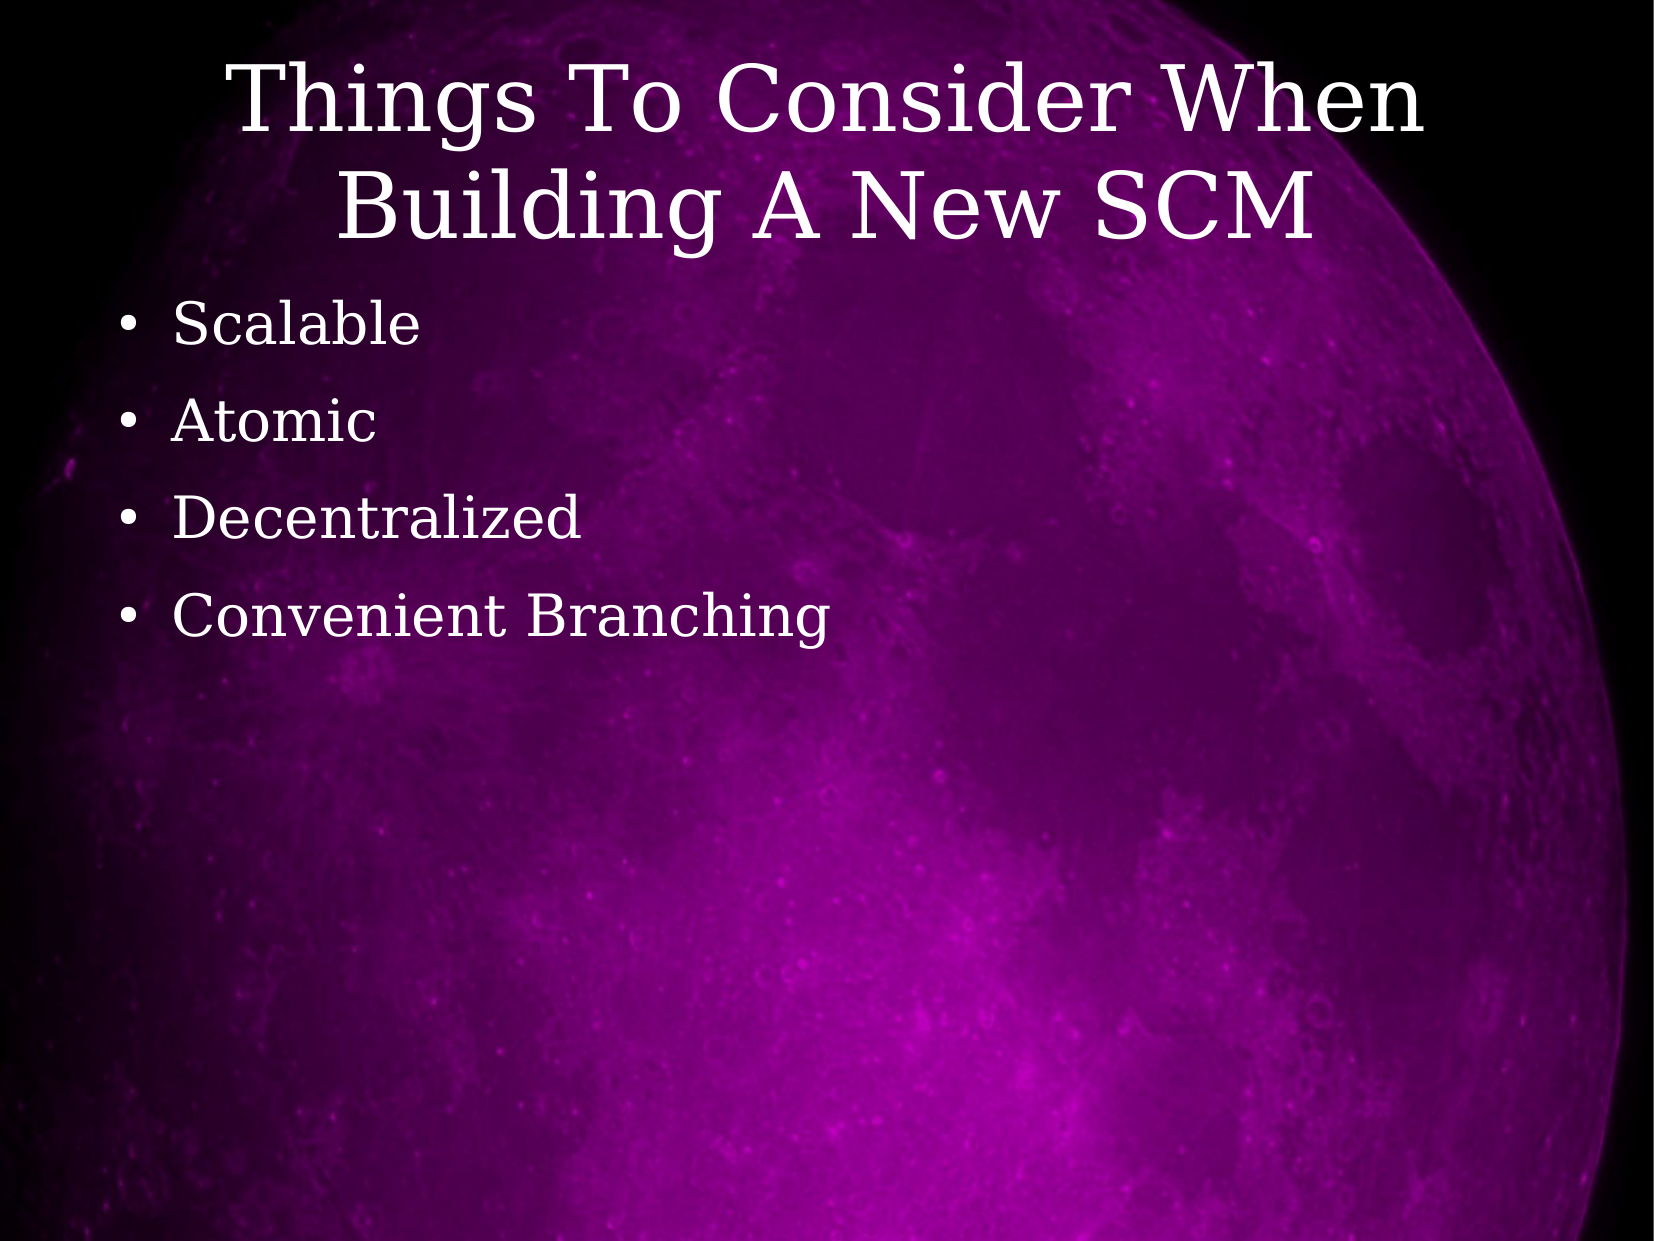

# Things To Consider When Building A New SCM
Scalable
Atomic
Decentralized
Convenient Branching